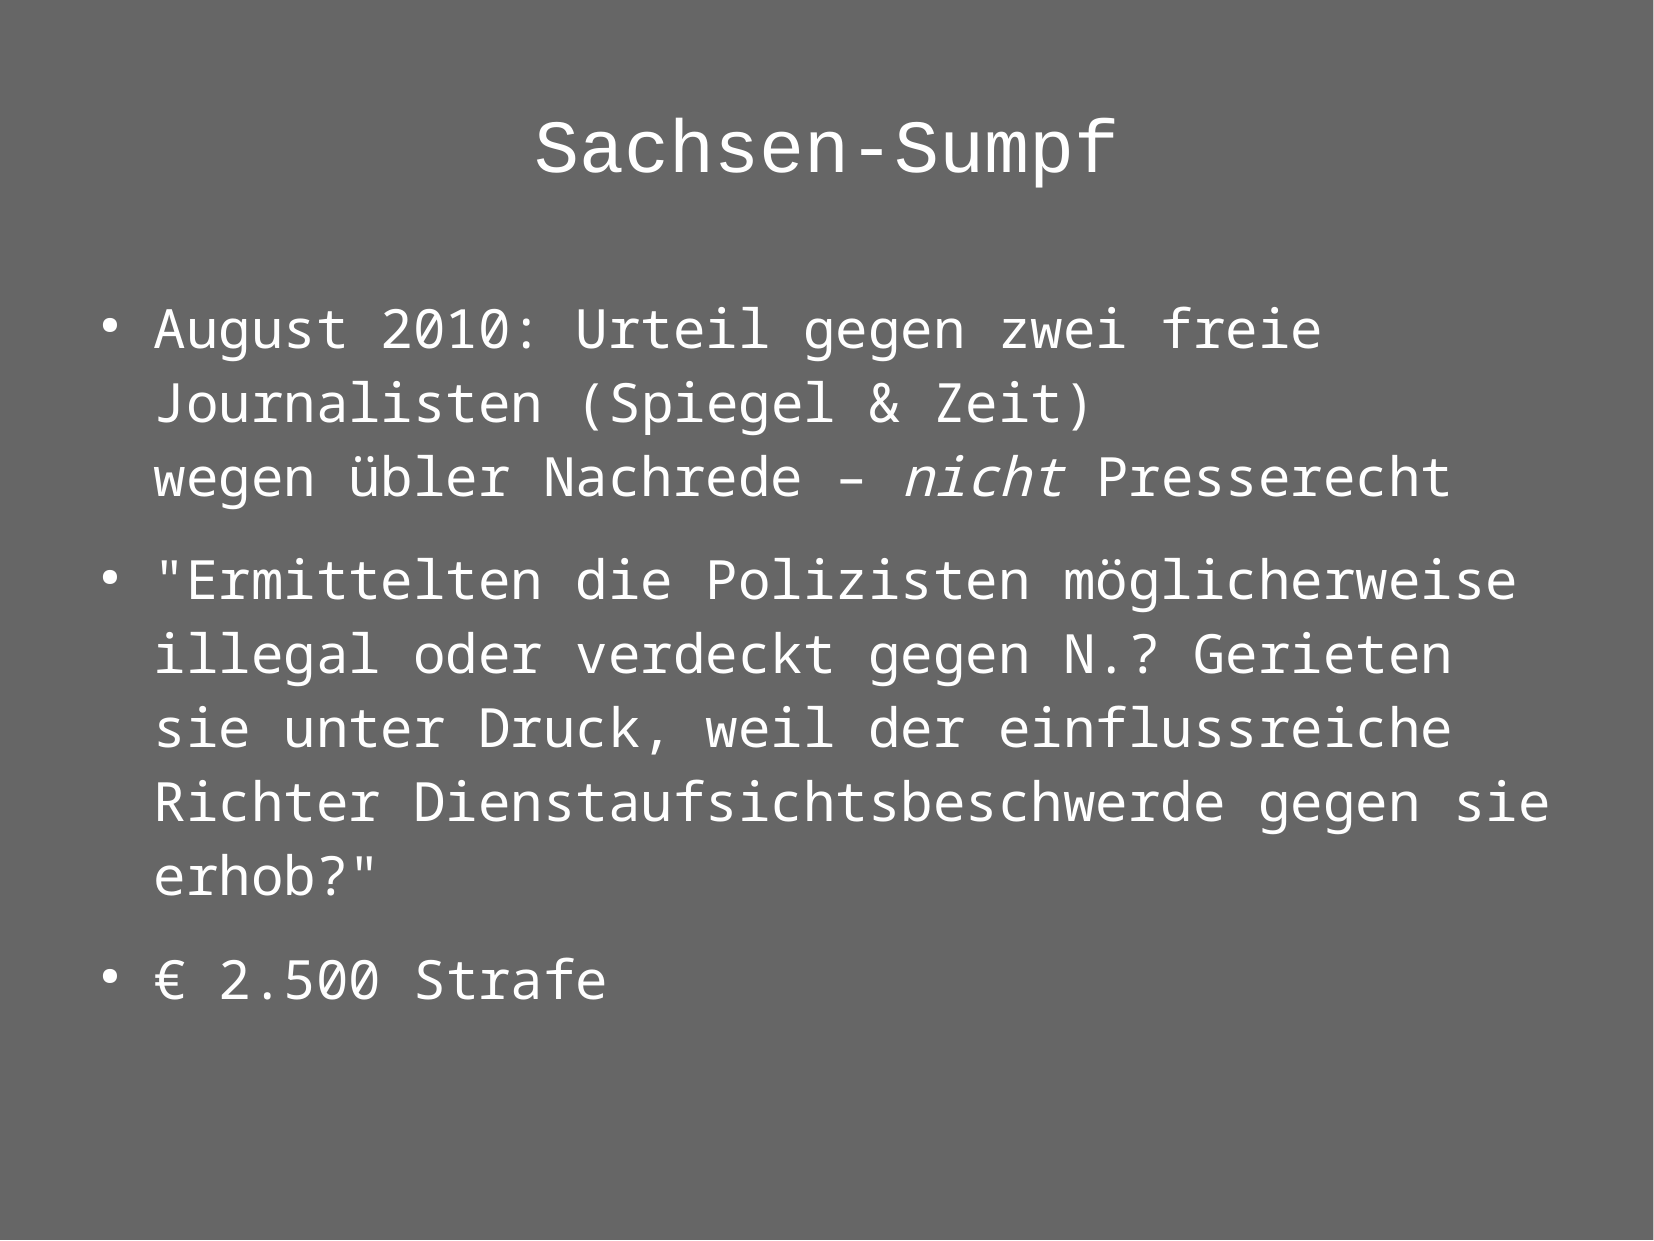

# Sachsen-Sumpf
August 2010: Urteil gegen zwei freie Journalisten (Spiegel & Zeit)
wegen übler Nachrede – nicht Presserecht
"Ermittelten die Polizisten möglicherweise illegal oder verdeckt gegen N.? Gerieten sie unter Druck, weil der einflussreiche Richter Dienstaufsichtsbeschwerde gegen sie erhob?"
€ 2.500 Strafe